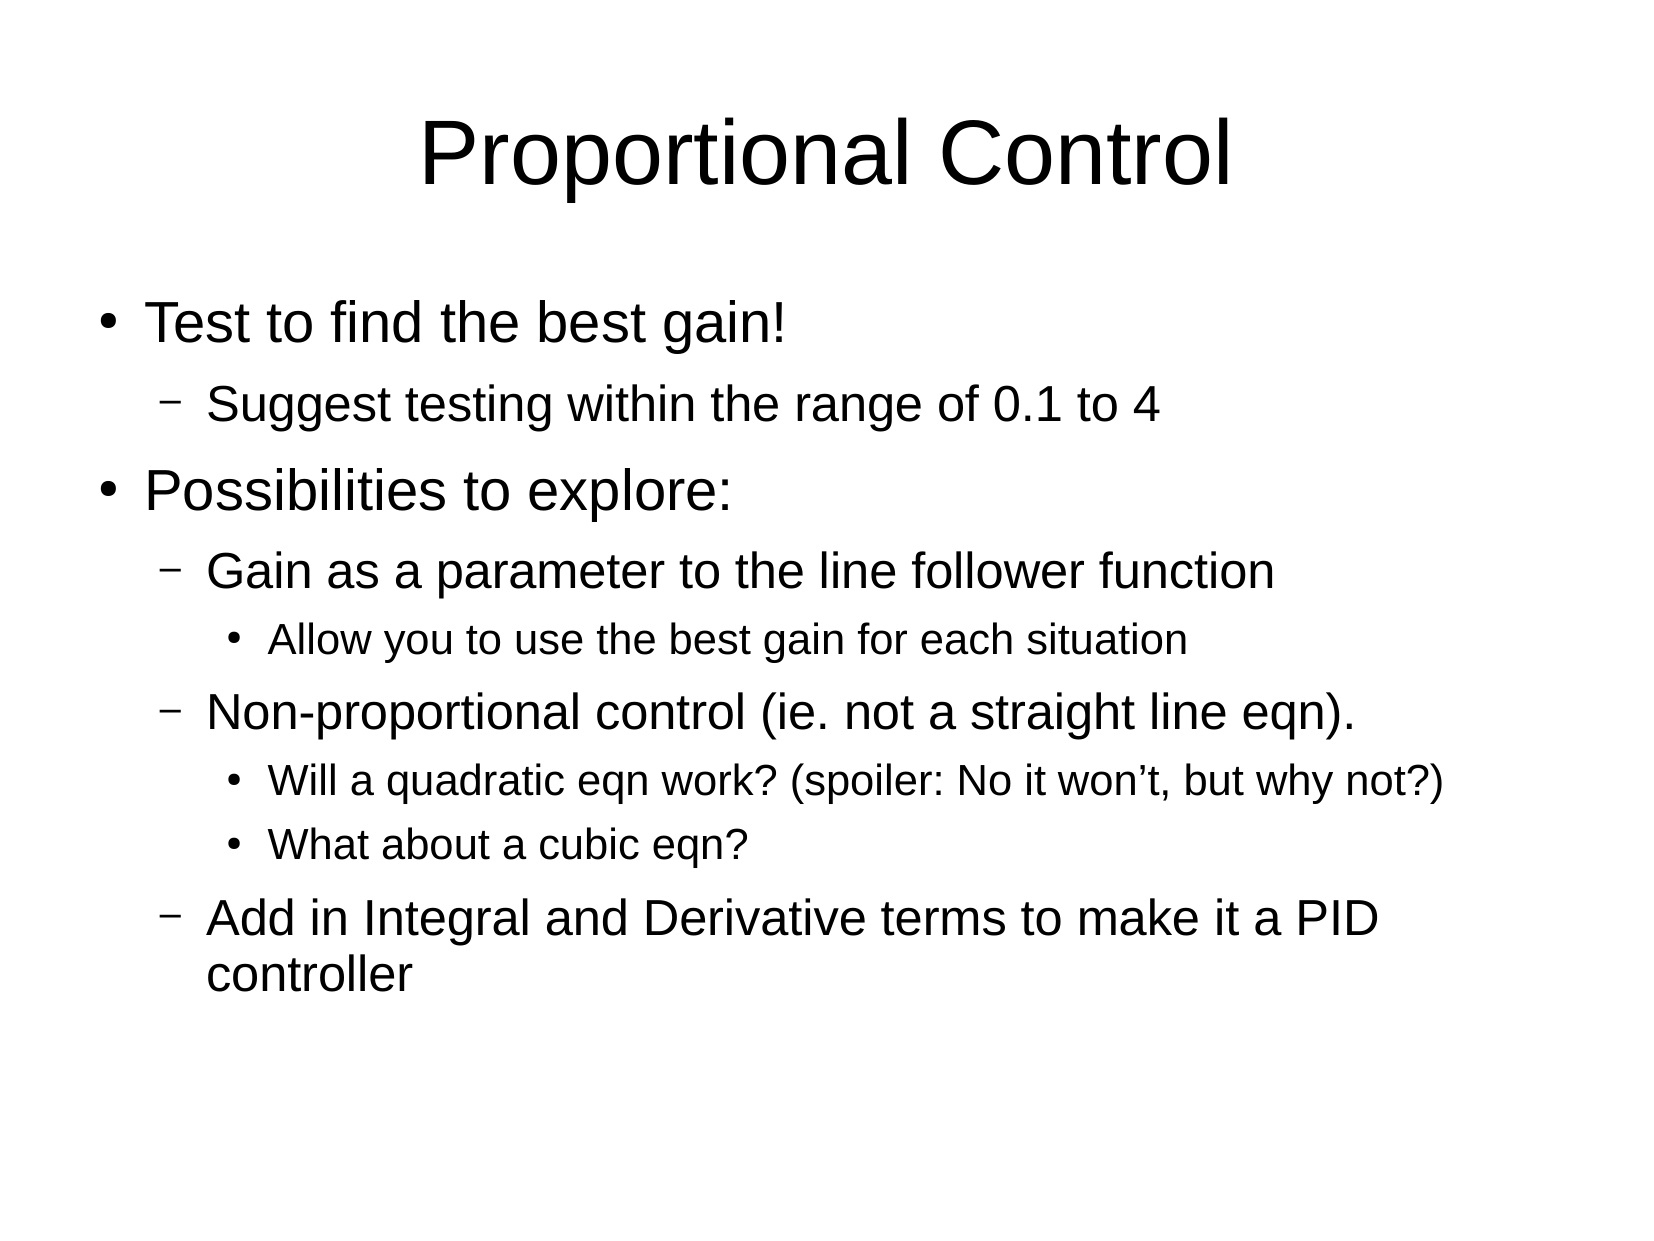

# Proportional Control
Test to find the best gain!
Suggest testing within the range of 0.1 to 4
Possibilities to explore:
Gain as a parameter to the line follower function
Allow you to use the best gain for each situation
Non-proportional control (ie. not a straight line eqn).
Will a quadratic eqn work? (spoiler: No it won’t, but why not?)
What about a cubic eqn?
Add in Integral and Derivative terms to make it a PID controller